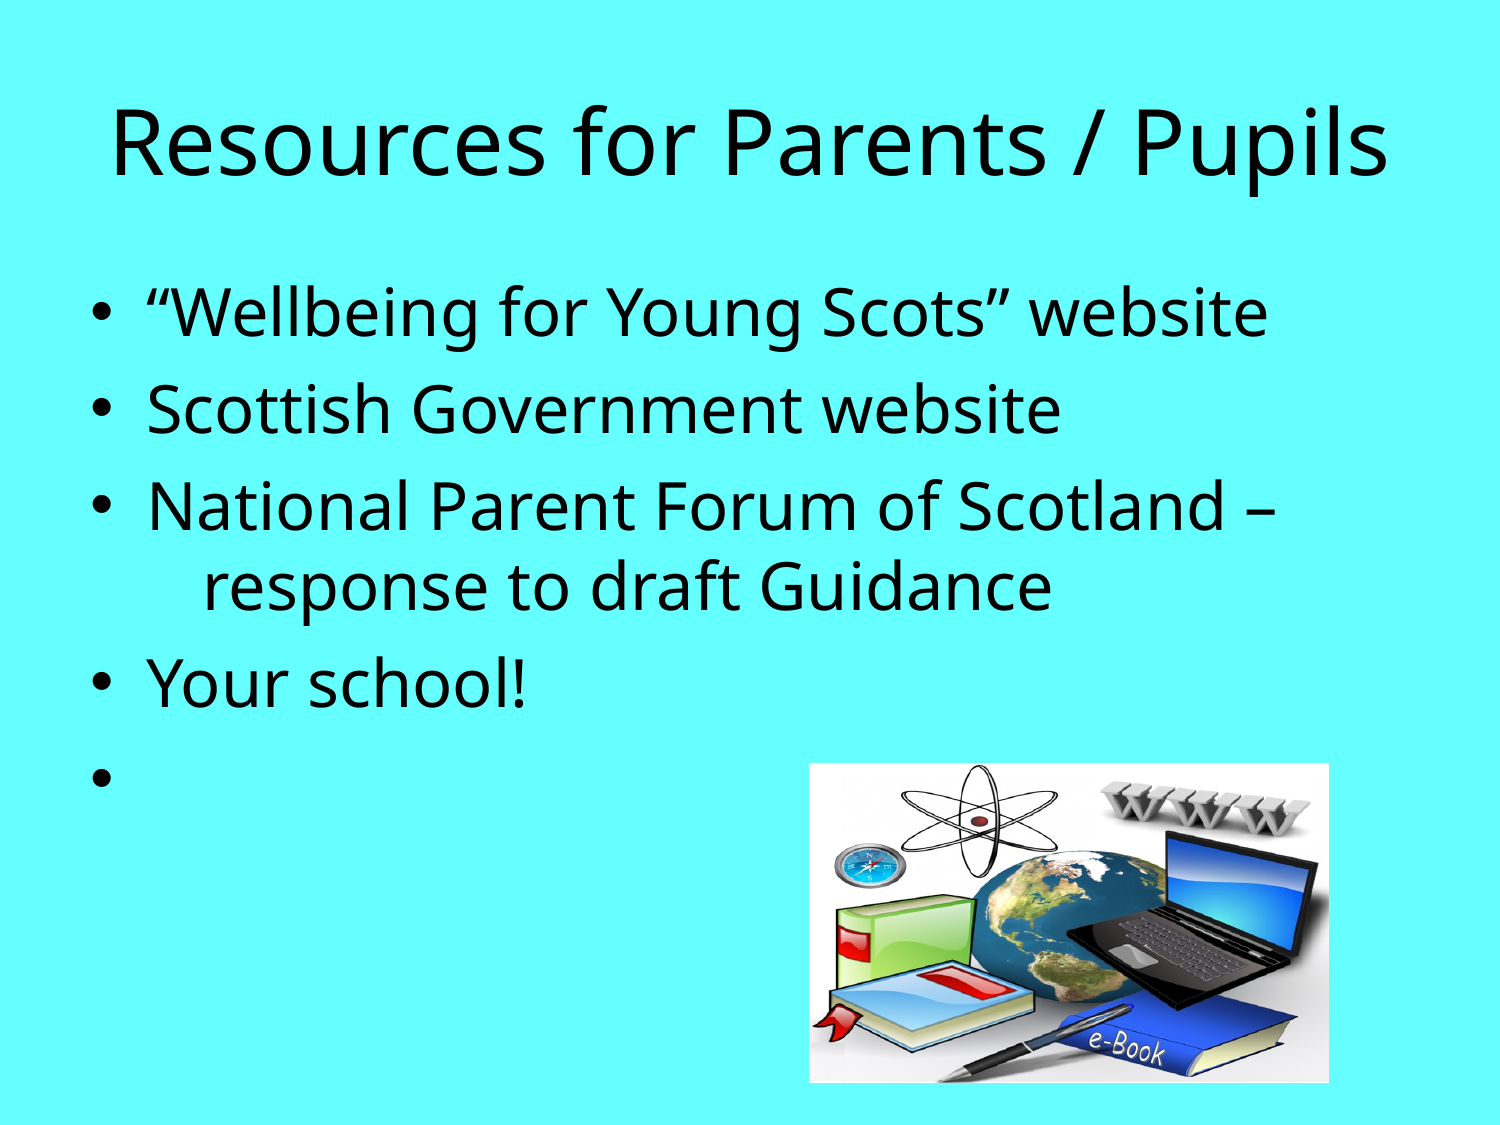

# Resources for Parents / Pupils
“Wellbeing for Young Scots” website
Scottish Government website
National Parent Forum of Scotland – response to draft Guidance
Your school!